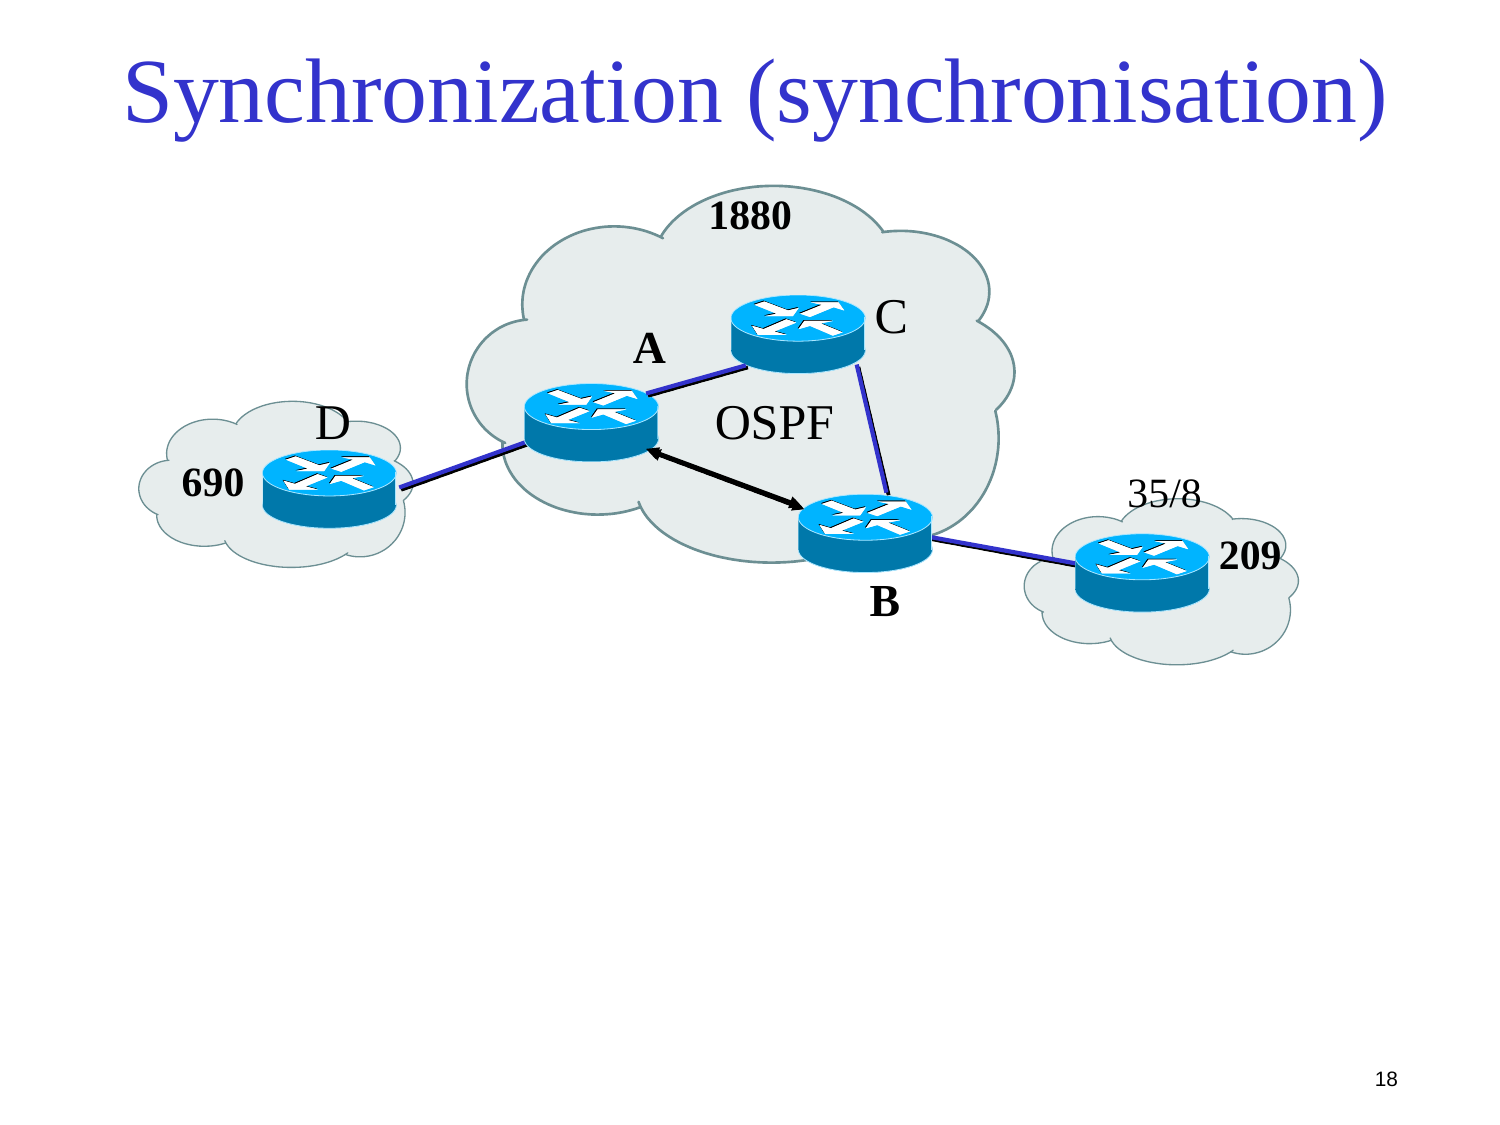

# Synchronization (synchronisation)‏
1880
C
A
D
OSPF
690
35/8
209
B